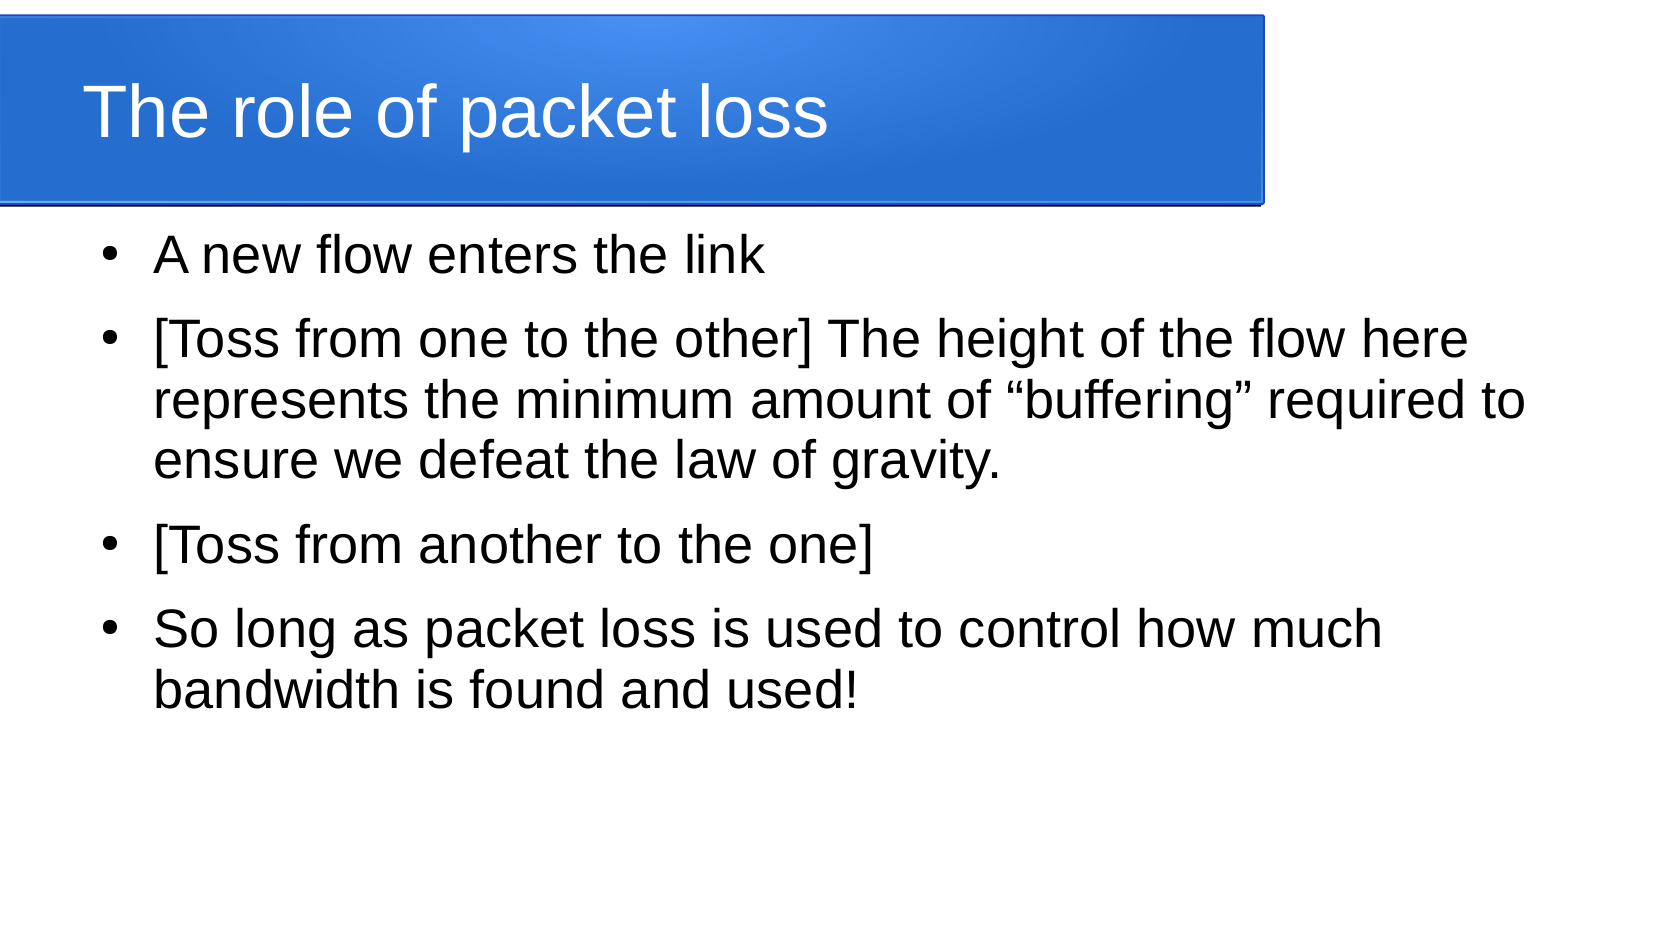

# The role of packet loss
A new flow enters the link
[Toss from one to the other] The height of the flow here represents the minimum amount of “buffering” required to ensure we defeat the law of gravity.
[Toss from another to the one]
So long as packet loss is used to control how much bandwidth is found and used!